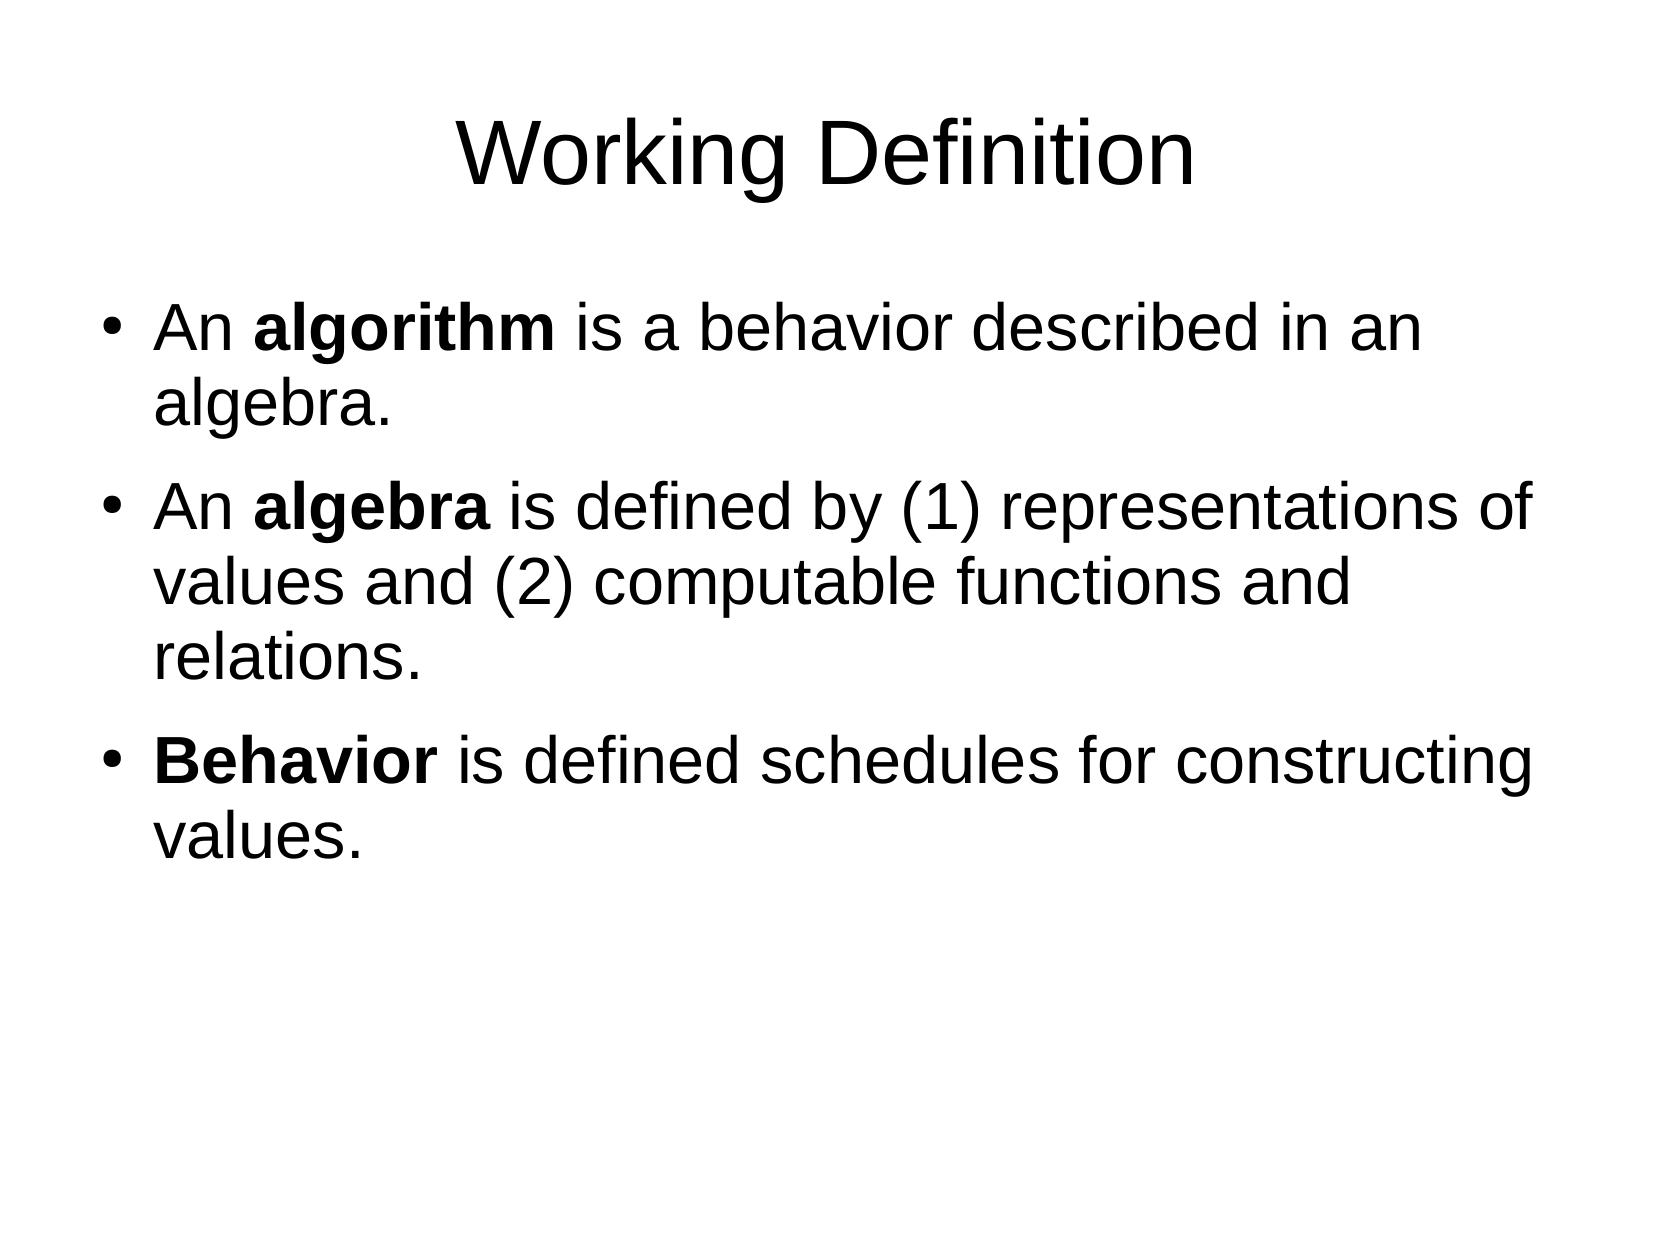

# Working Definition
An algorithm is a behavior described in an algebra.
An algebra is defined by (1) representations of values and (2) computable functions and relations.
Behavior is defined schedules for constructing values.